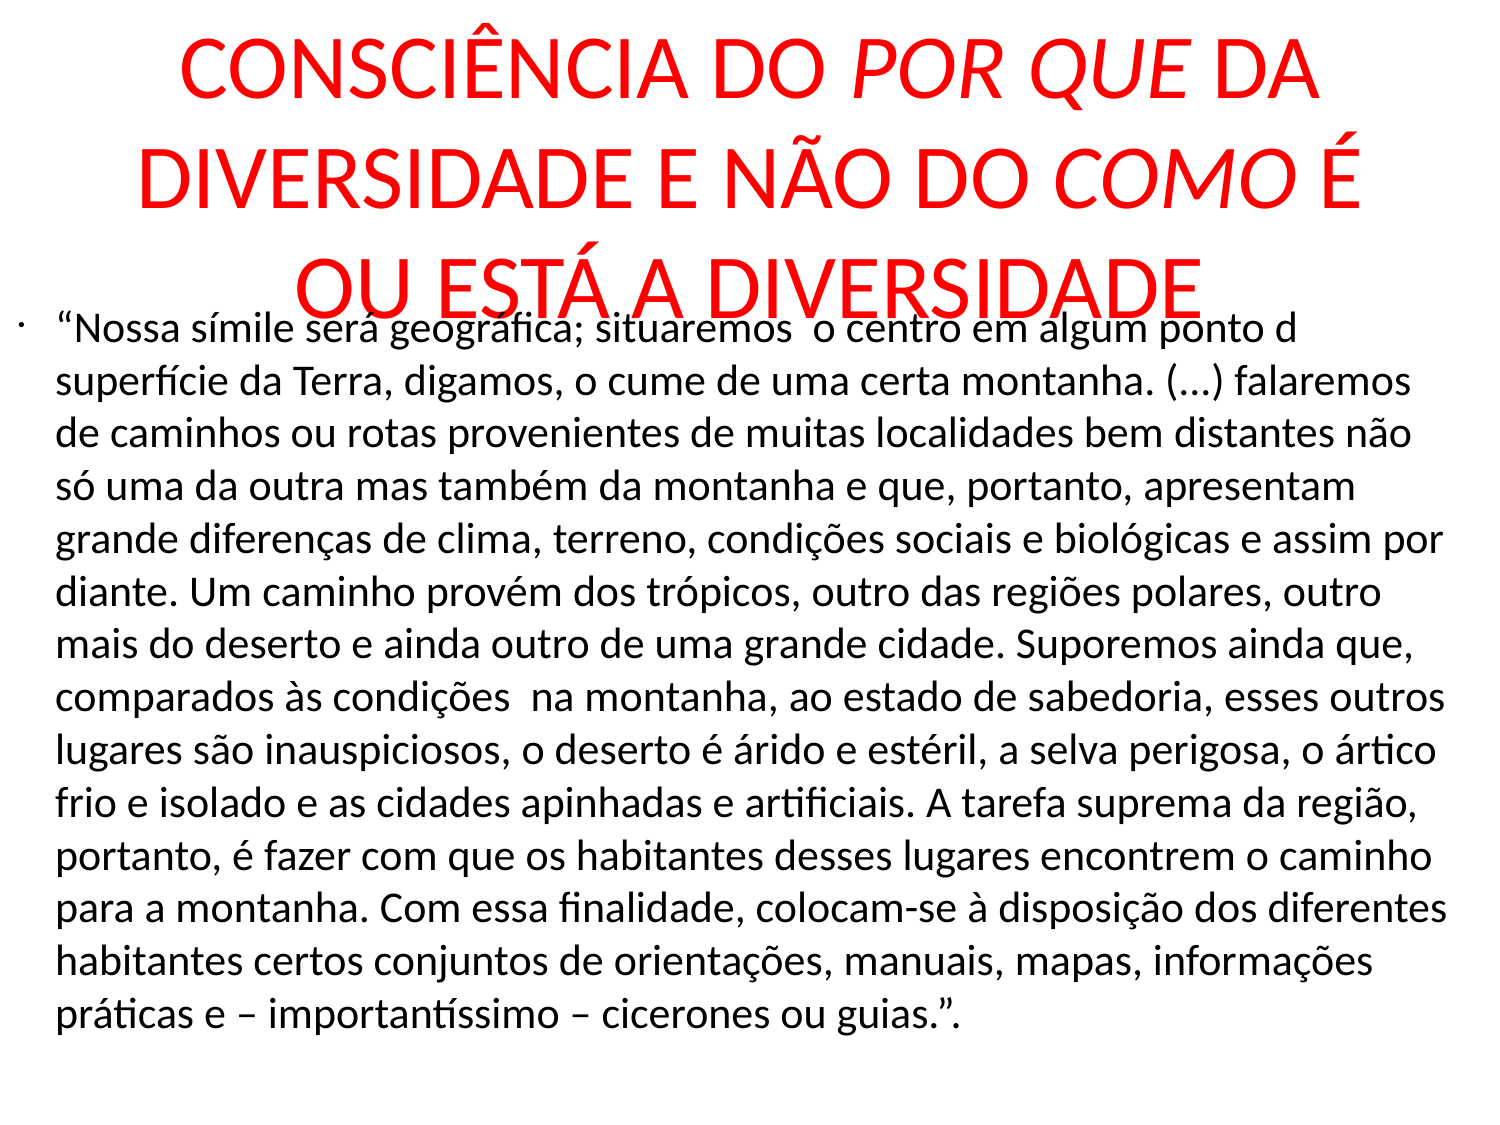

# CONSCIÊNCIA DO POR QUE DA DIVERSIDADE E NÃO DO COMO É OU ESTÁ A DIVERSIDADE
“Nossa símile será geográfica; situaremos o centro em algum ponto d superfície da Terra, digamos, o cume de uma certa montanha. (...) falaremos de caminhos ou rotas provenientes de muitas localidades bem distantes não só uma da outra mas também da montanha e que, portanto, apresentam grande diferenças de clima, terreno, condições sociais e biológicas e assim por diante. Um caminho provém dos trópicos, outro das regiões polares, outro mais do deserto e ainda outro de uma grande cidade. Suporemos ainda que, comparados às condições na montanha, ao estado de sabedoria, esses outros lugares são inauspiciosos, o deserto é árido e estéril, a selva perigosa, o ártico frio e isolado e as cidades apinhadas e artificiais. A tarefa suprema da região, portanto, é fazer com que os habitantes desses lugares encontrem o caminho para a montanha. Com essa finalidade, colocam-se à disposição dos diferentes habitantes certos conjuntos de orientações, manuais, mapas, informações práticas e – importantíssimo – cicerones ou guias.”.